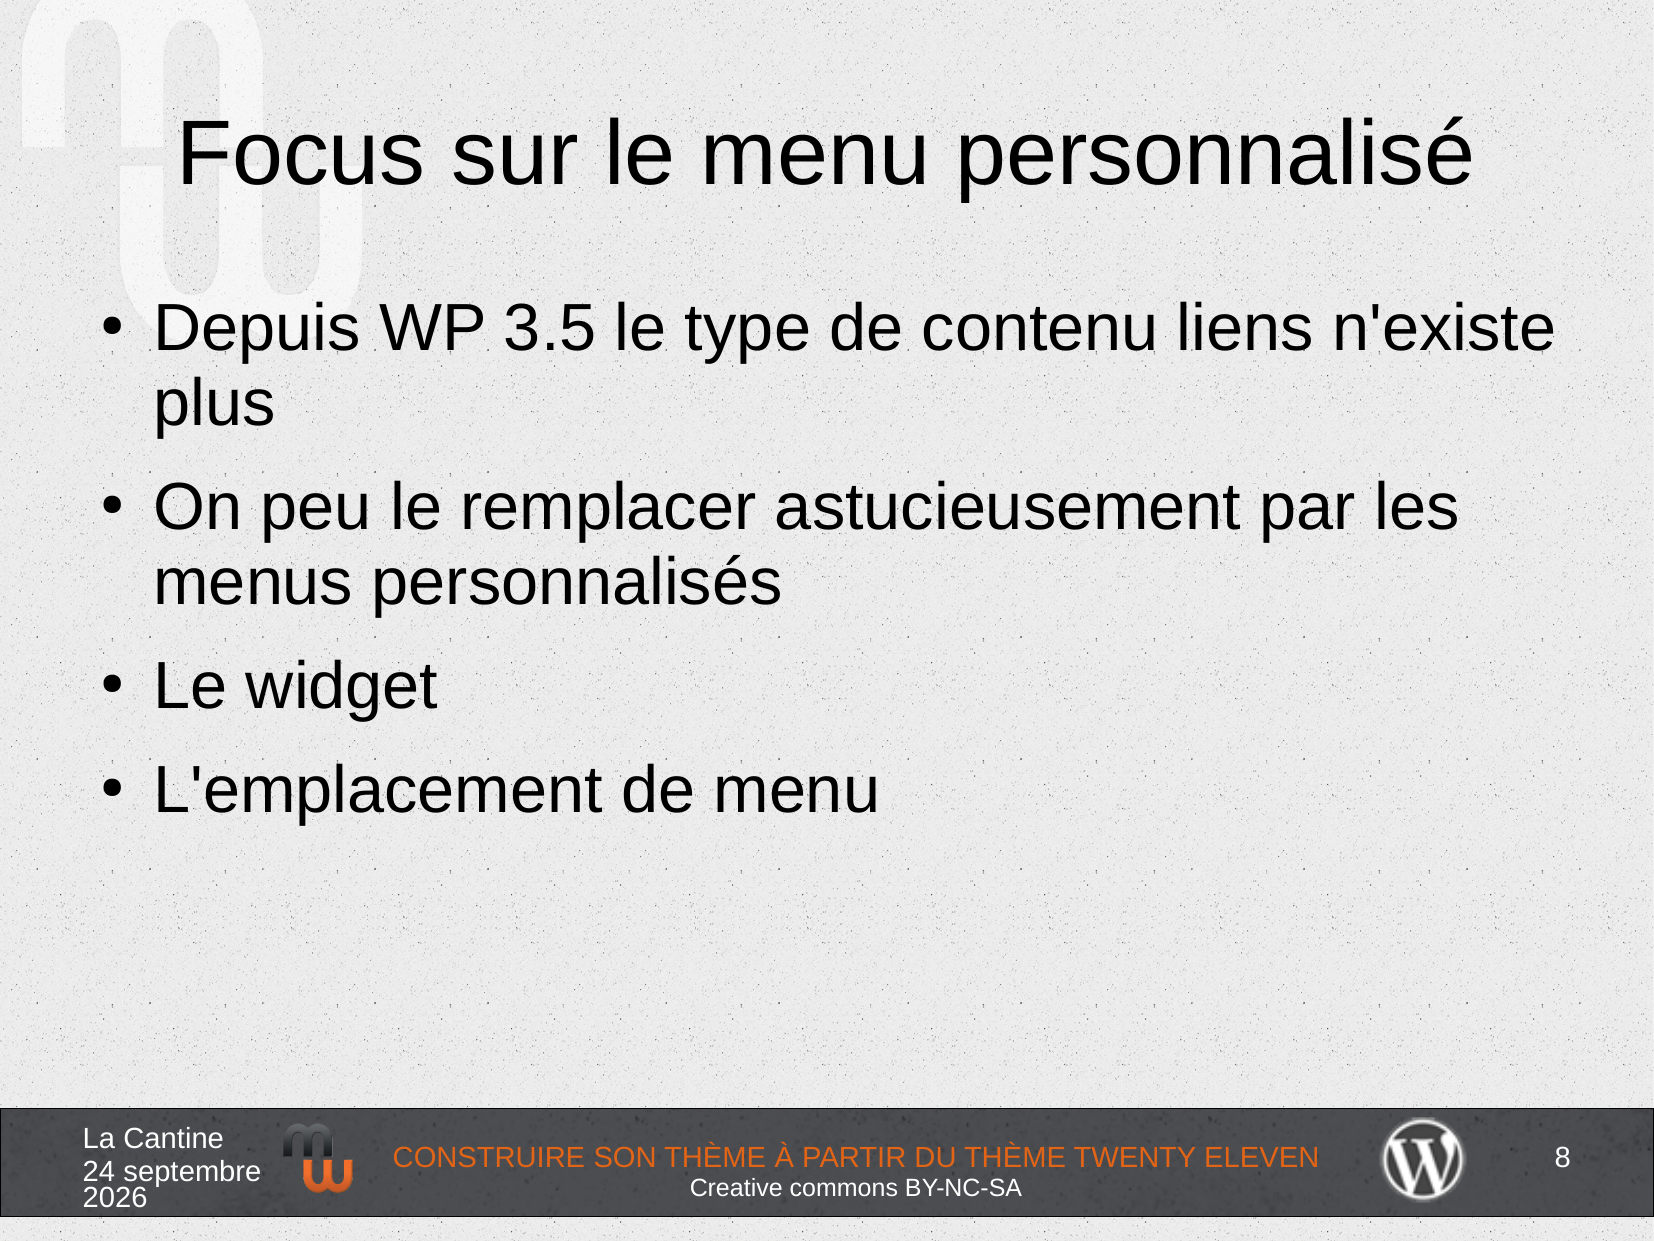

# Focus sur le menu personnalisé
Depuis WP 3.5 le type de contenu liens n'existe plus
On peu le remplacer astucieusement par les menus personnalisés
Le widget
L'emplacement de menu
CONSTRUIRE SON THÈME À PARTIR DU THÈME TWENTY ELEVEN
8